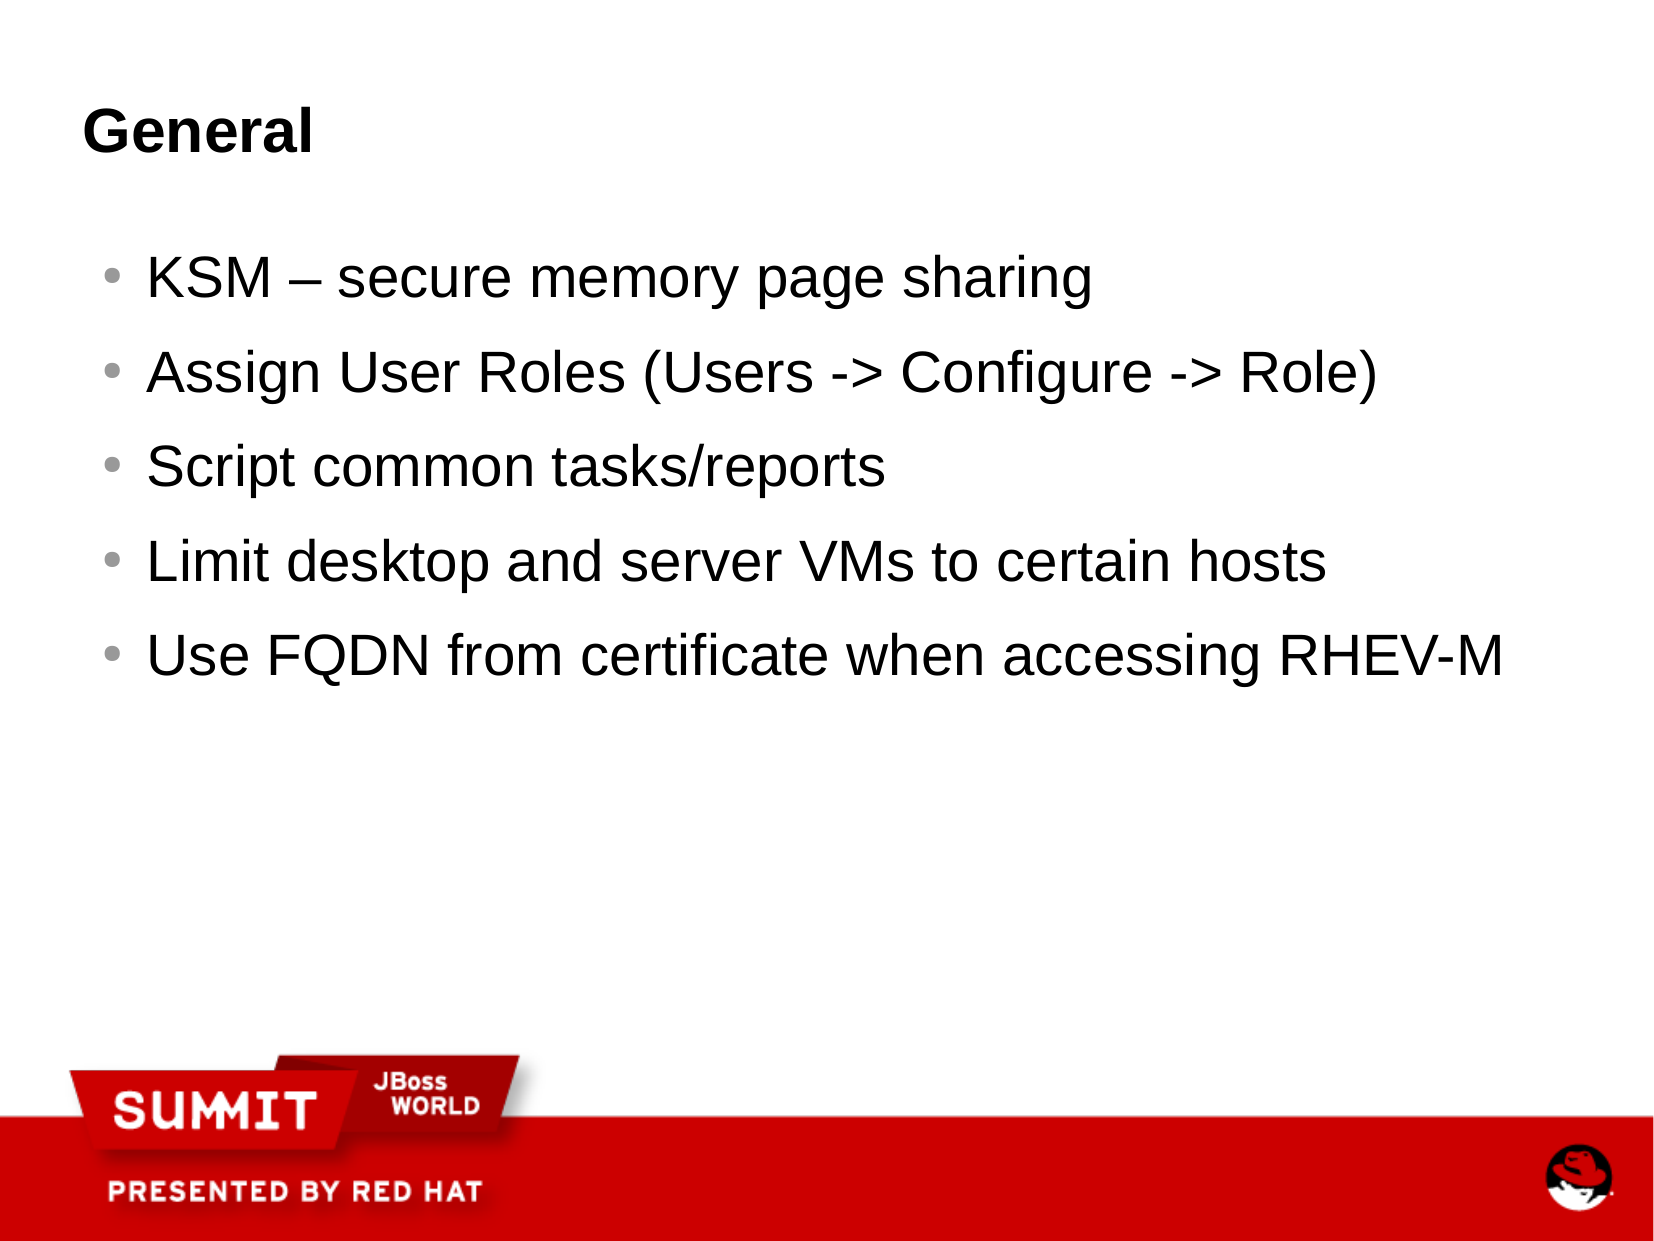

# General
KSM – secure memory page sharing
Assign User Roles (Users -> Configure -> Role)
Script common tasks/reports
Limit desktop and server VMs to certain hosts
Use FQDN from certificate when accessing RHEV-M